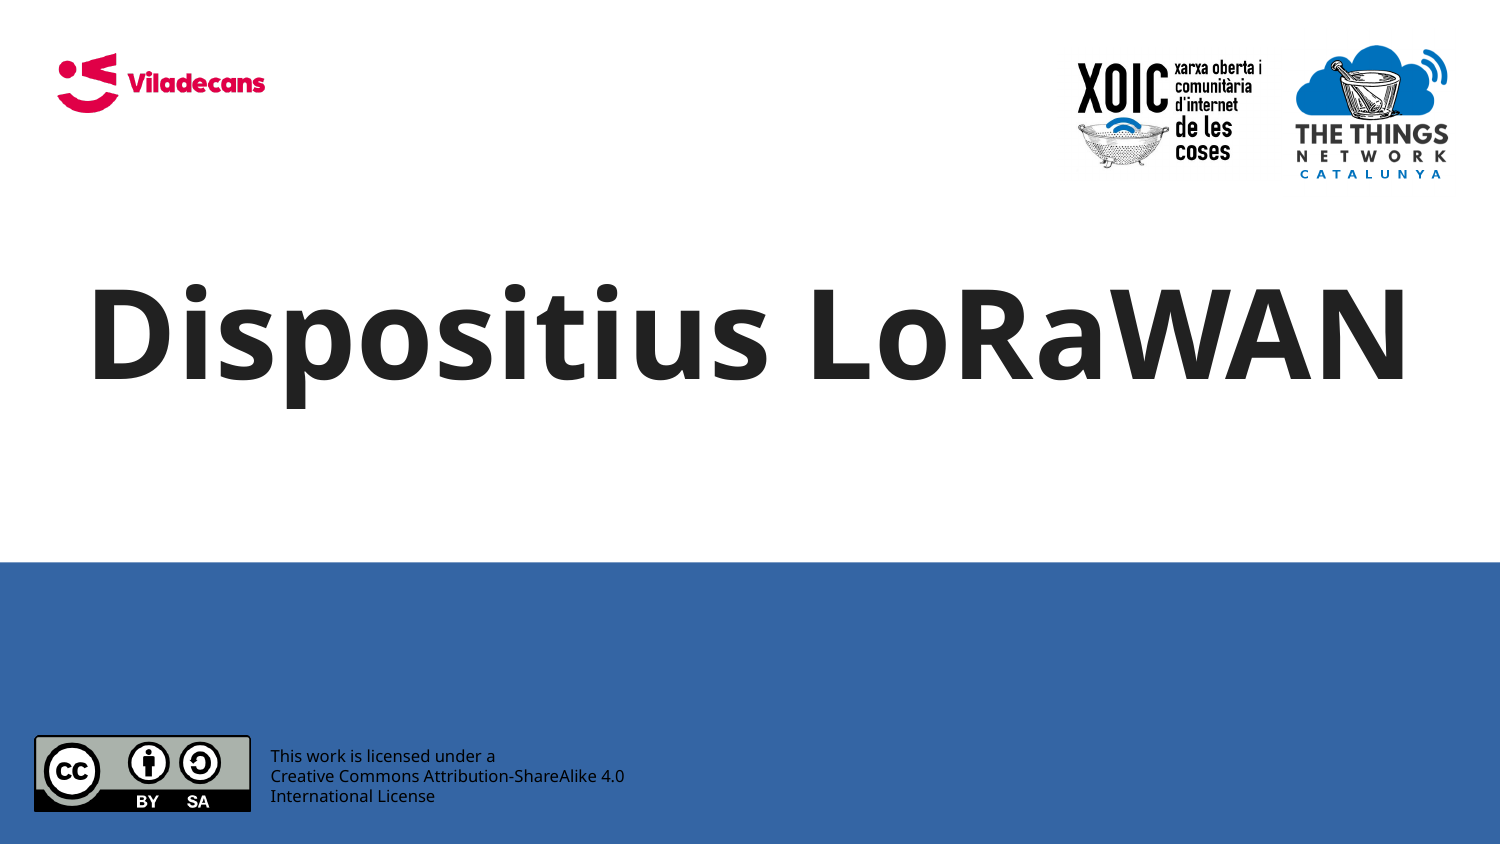

# Dispositius LoRaWAN
This work is licensed under a
Creative Commons Attribution-ShareAlike 4.0
International License